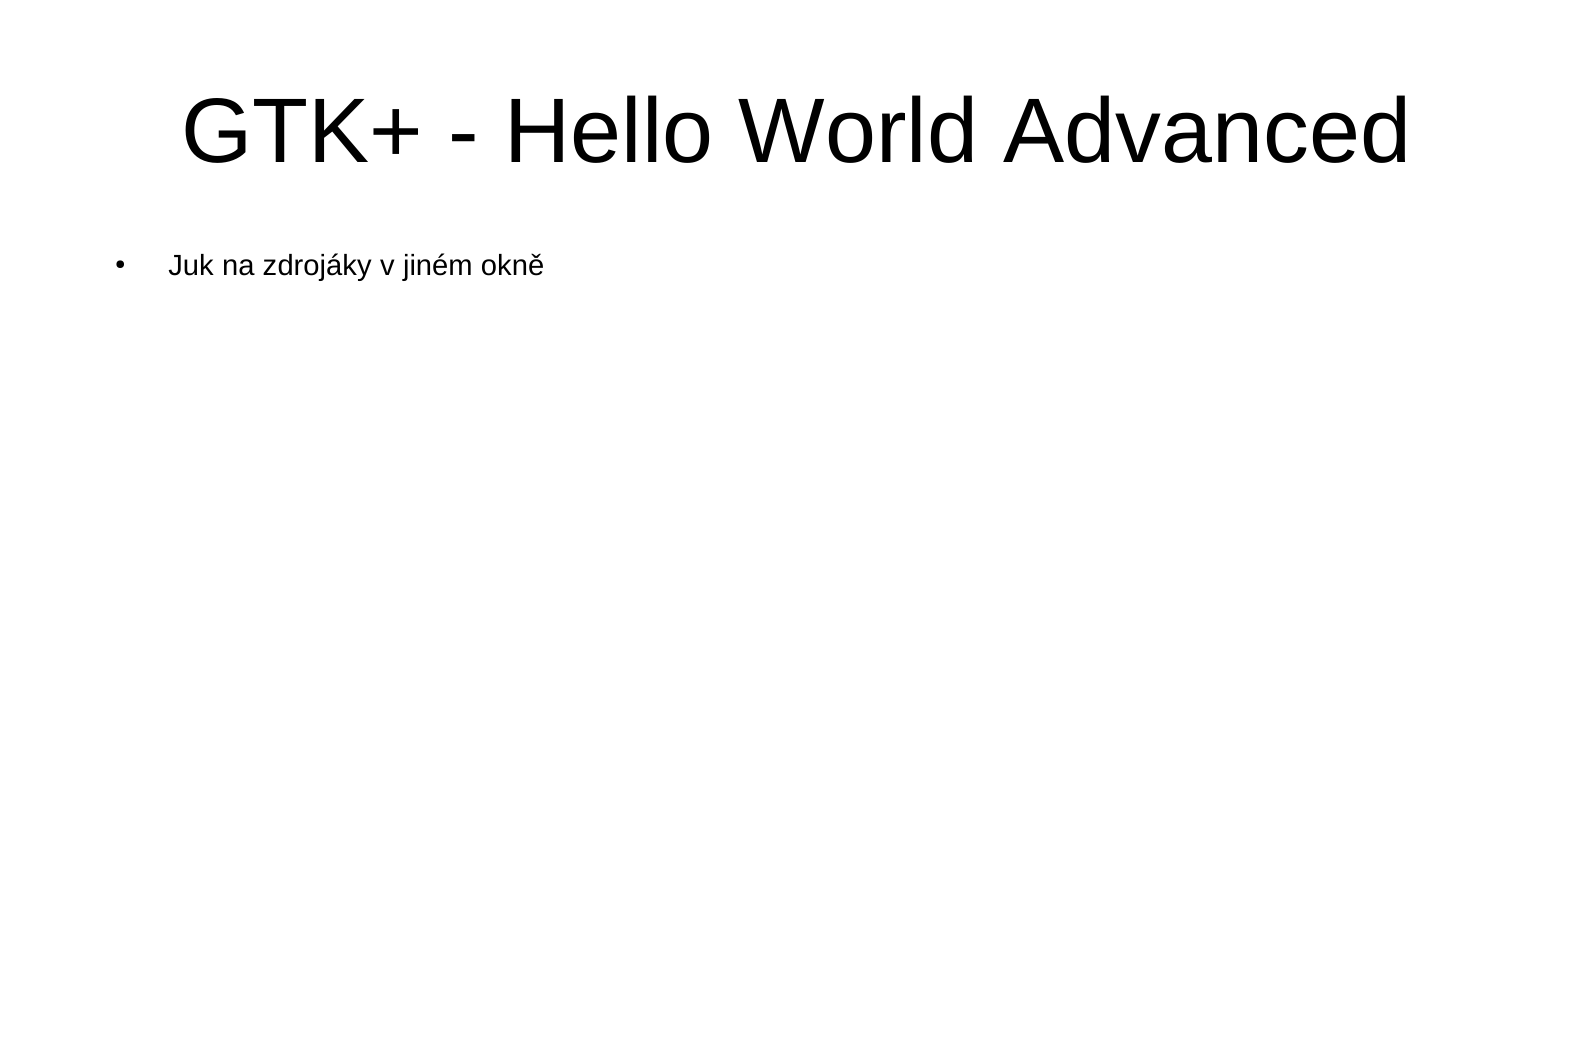

# GTK+ - Hello World Advanced
Juk na zdrojáky v jiném okně